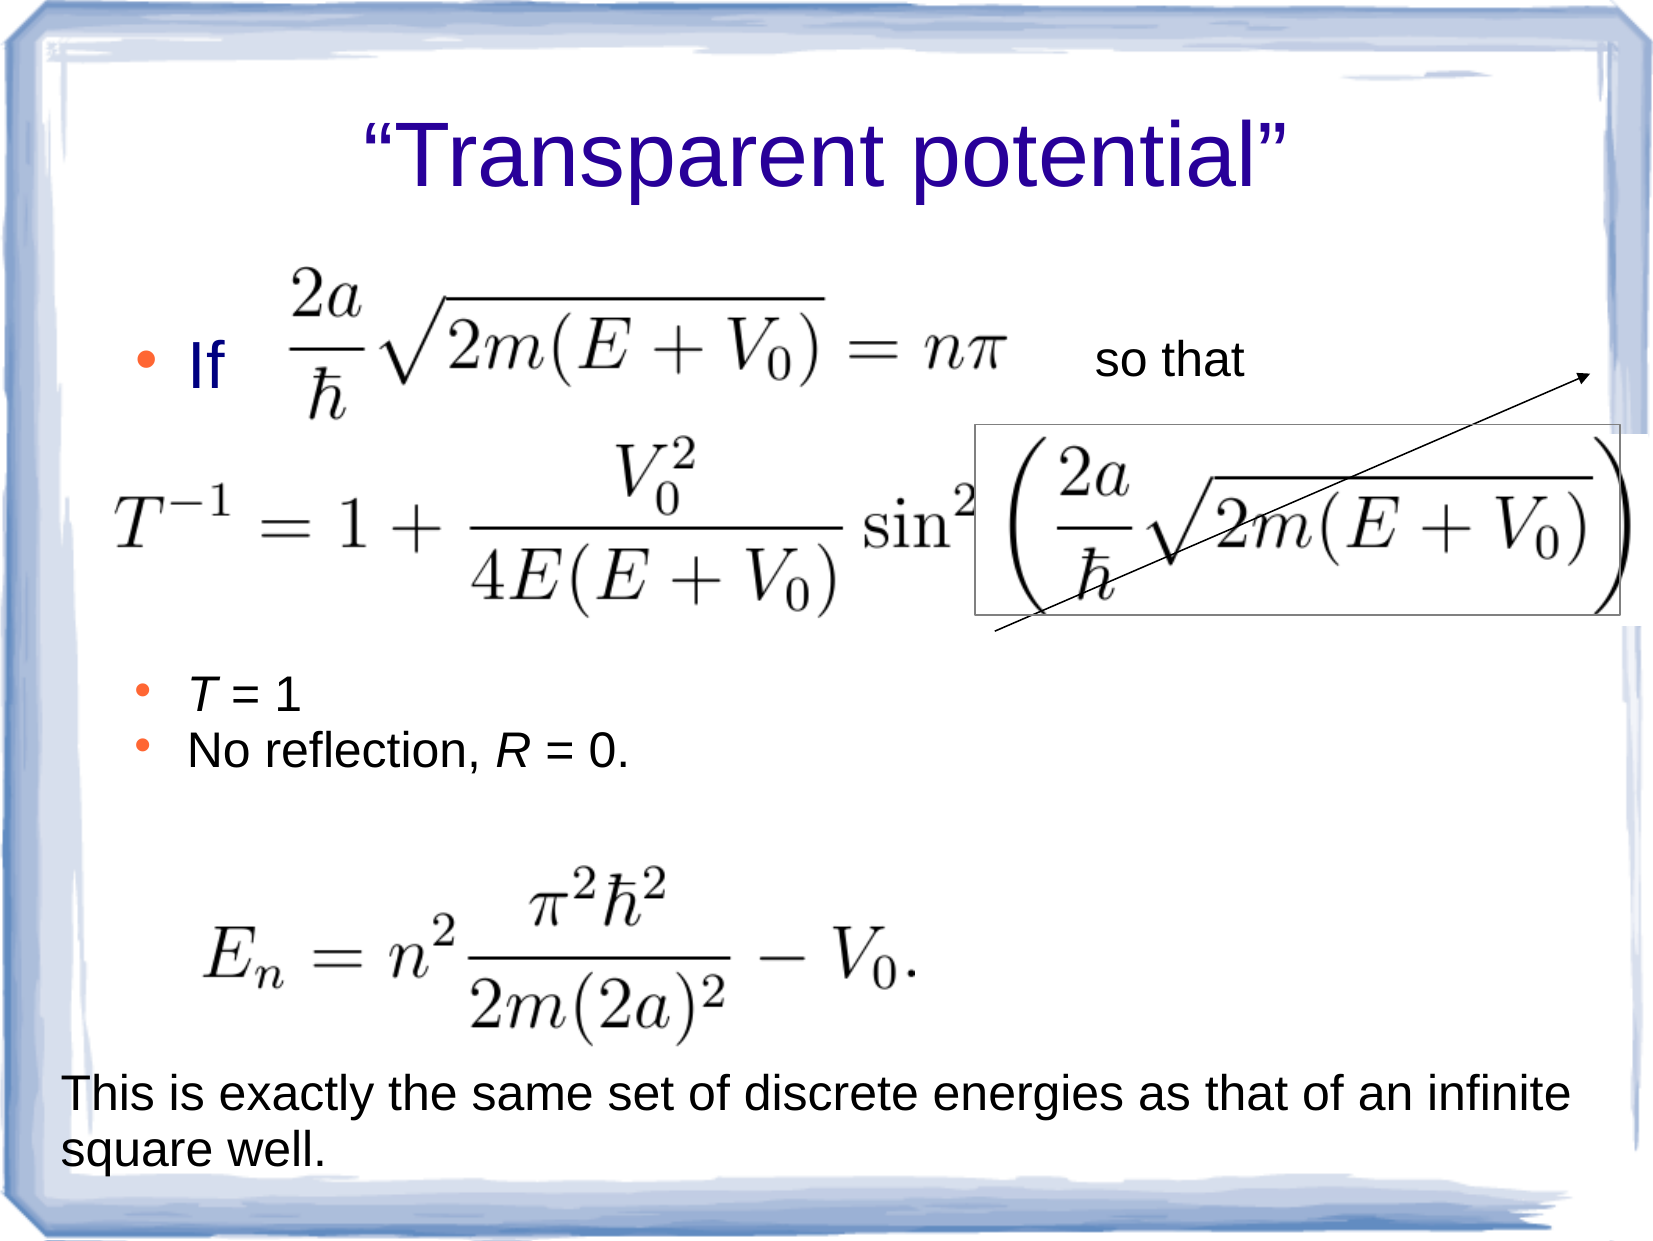

# “Transparent potential”
If
so that
T = 1
No reflection, R = 0.
This is exactly the same set of discrete energies as that of an infinite square well.